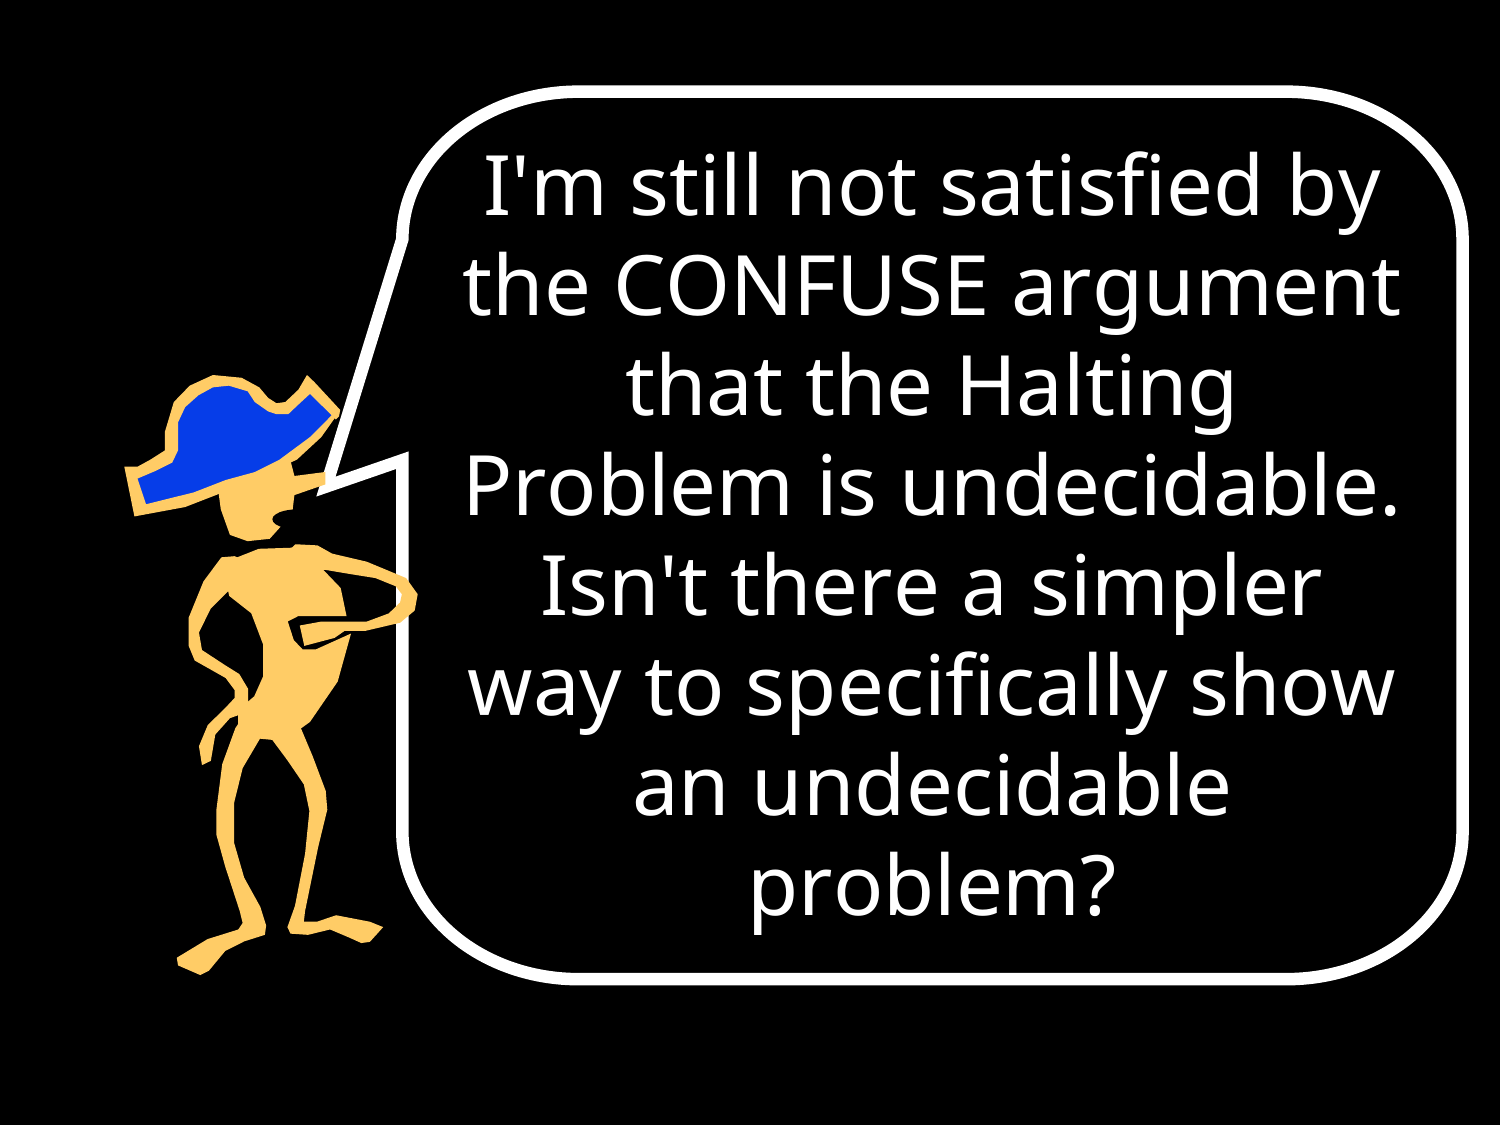

I'm still not satisfied by the CONFUSE argument that the Halting Problem is undecidable. Isn't there a simpler way to specifically show an undecidable problem?